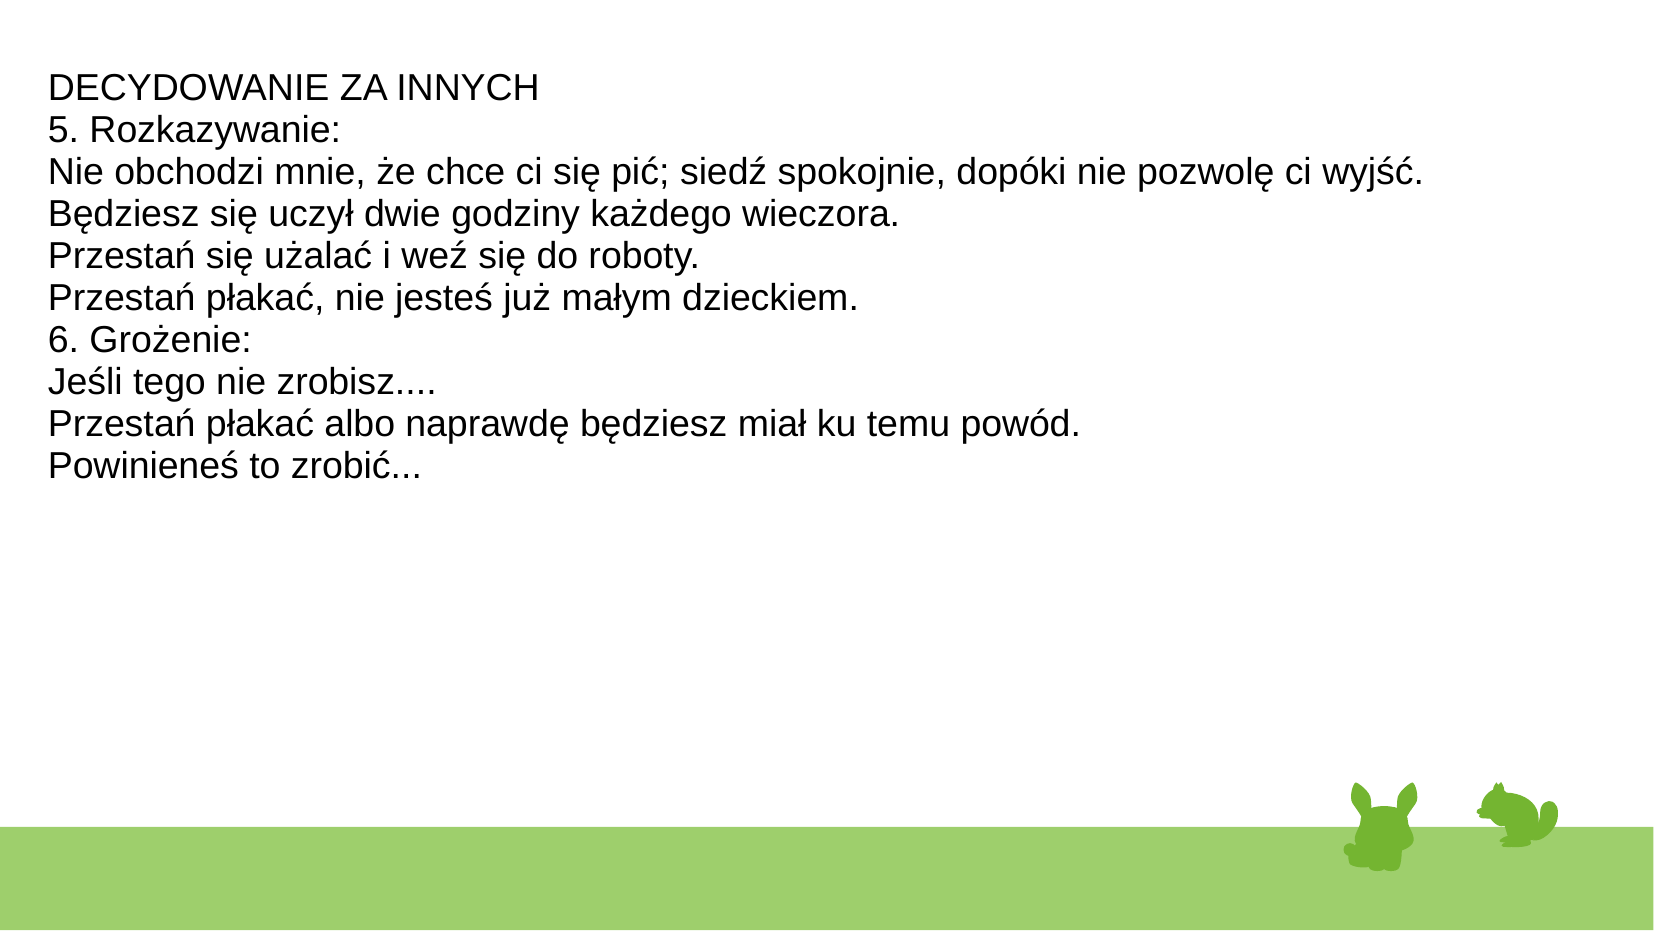

DECYDOWANIE ZA INNYCH
5. Rozkazywanie:
Nie obchodzi mnie, że chce ci się pić; siedź spokojnie, dopóki nie pozwolę ci wyjść.
Będziesz się uczył dwie godziny każdego wieczora.
Przestań się użalać i weź się do roboty.
Przestań płakać, nie jesteś już małym dzieckiem.
6. Grożenie:
Jeśli tego nie zrobisz....
Przestań płakać albo naprawdę będziesz miał ku temu powód.
Powinieneś to zrobić...